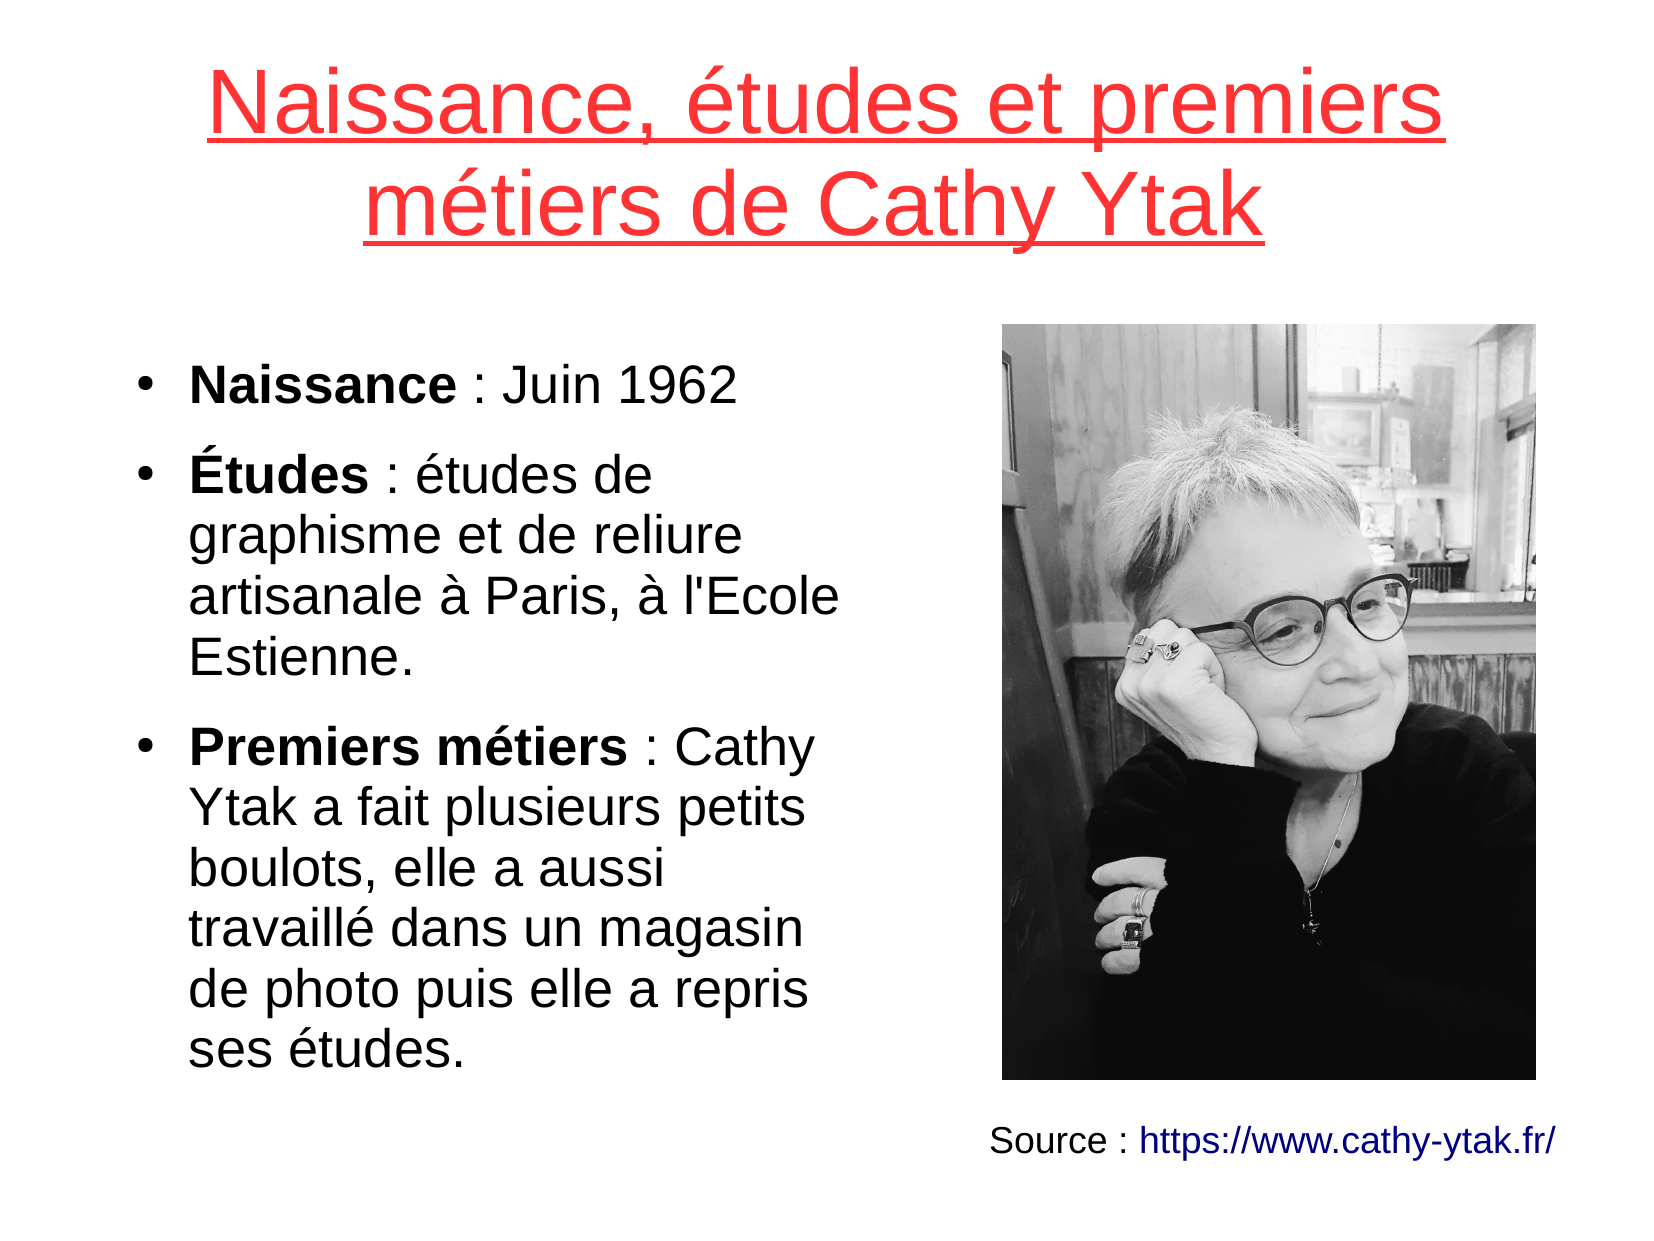

# Naissance, études et premiers métiers de Cathy Ytak
Naissance : Juin 1962
Études : études de graphisme et de reliure artisanale à Paris, à l'Ecole Estienne.
Premiers métiers : Cathy Ytak a fait plusieurs petits boulots, elle a aussi travaillé dans un magasin de photo puis elle a repris ses études.
Source : https://www.cathy-ytak.fr/